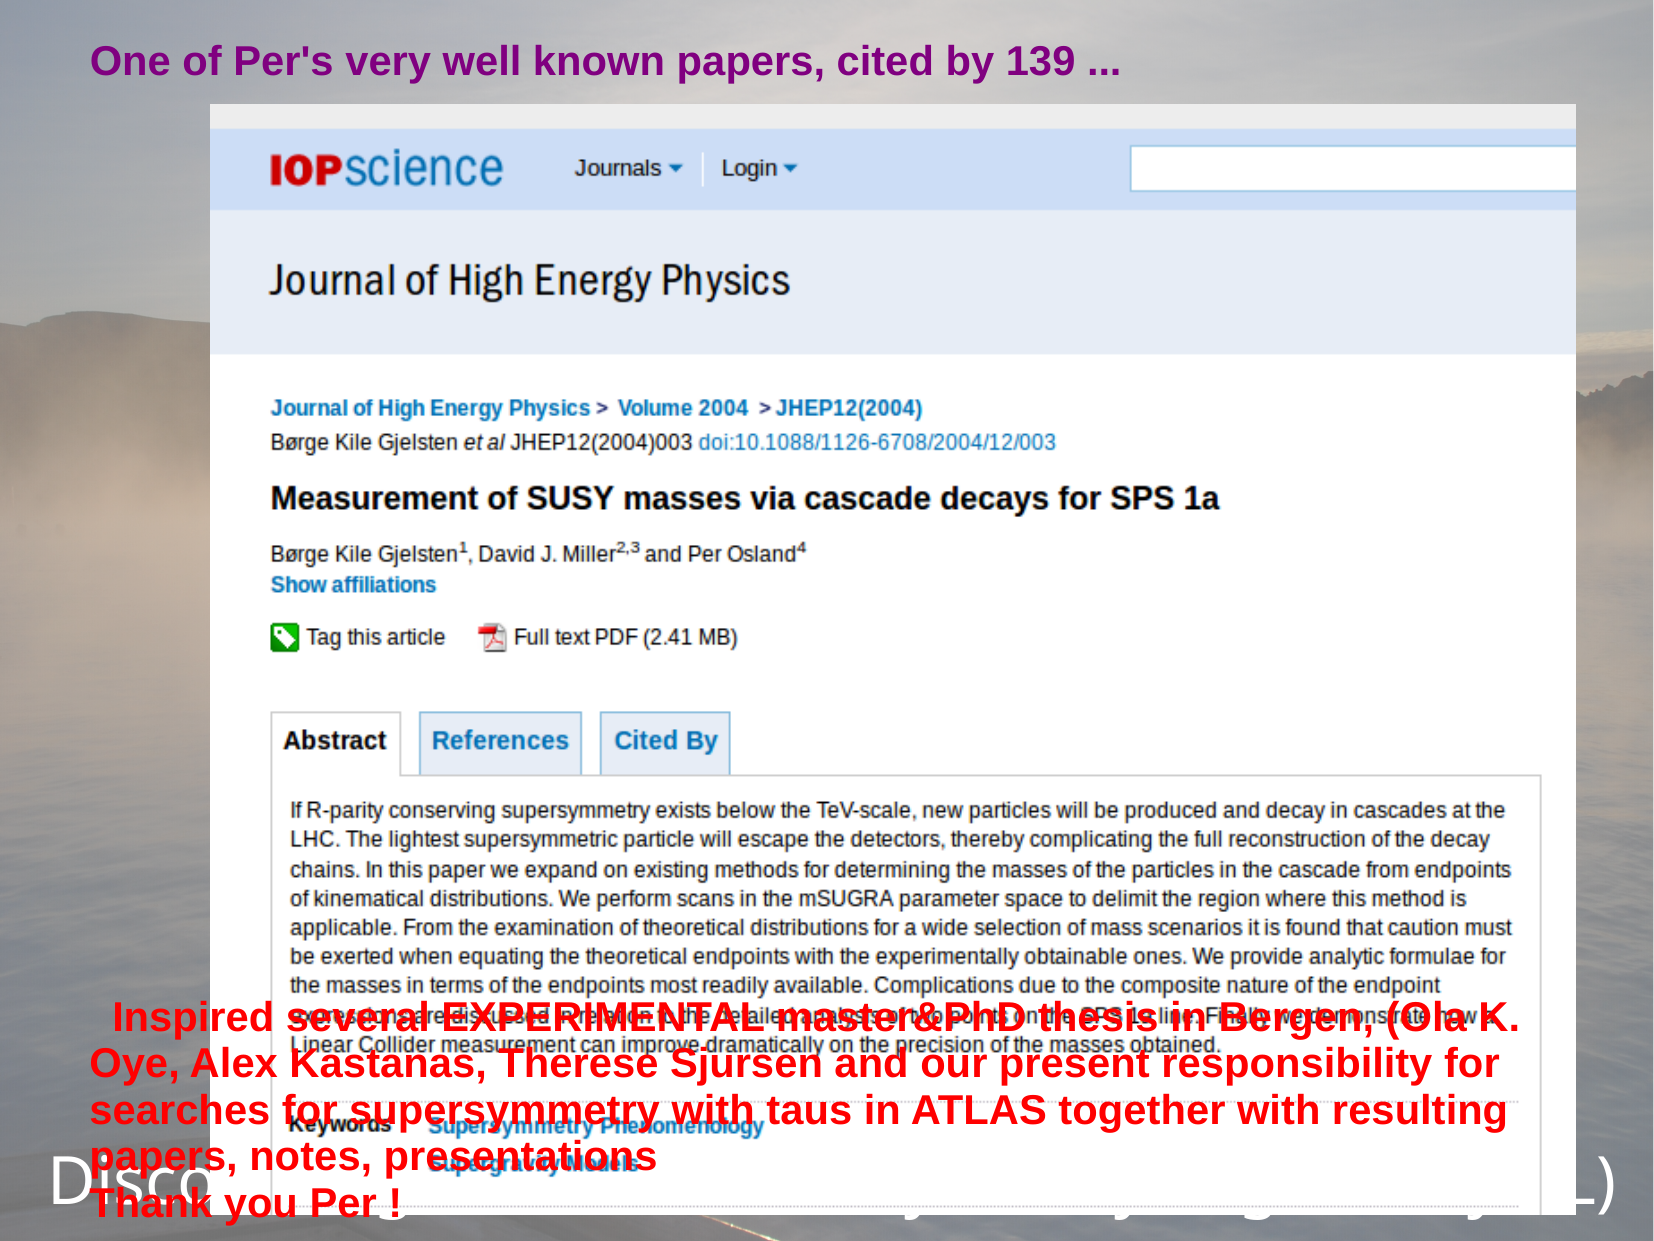

One of Per's very well known papers, cited by 139 ...
 Inspired several EXPERIMENTAL master&PhD thesis in Bergen, (Ola K. Oye, Alex Kastanas, Therese Sjursen and our present responsibility for searches for supersymmetry with taus in ATLAS together with resulting papers, notes, presentations
Thank you Per !